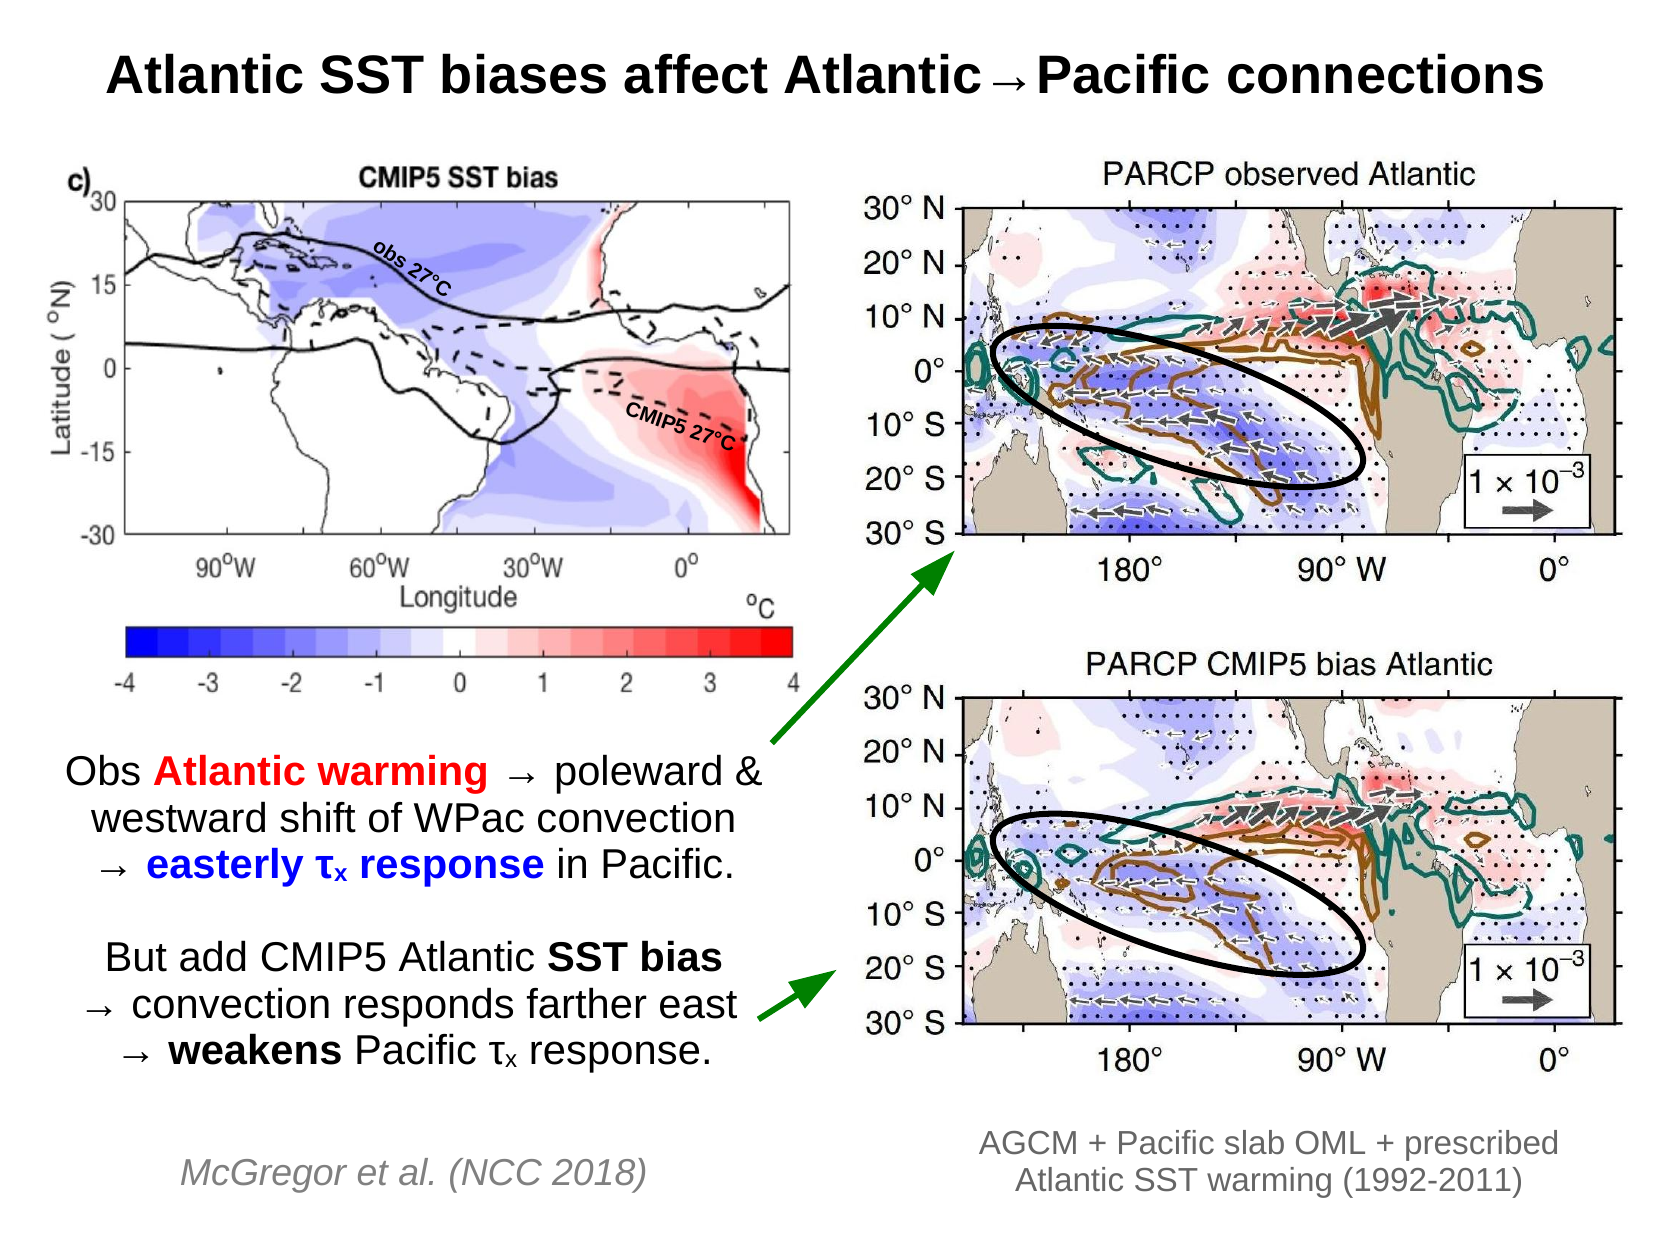

Atlantic SST biases affect Atlantic→Pacific connections
obs 27°C
CMIP5 27°C
Obs Atlantic warming → poleward & westward shift of WPac convection
→ easterly τx response in Pacific.
But add CMIP5 Atlantic SST bias
→ convection responds farther east
→ weakens Pacific τx response.
AGCM + Pacific slab OML + prescribed
Atlantic SST warming (1992-2011)
McGregor et al. (NCC 2018)